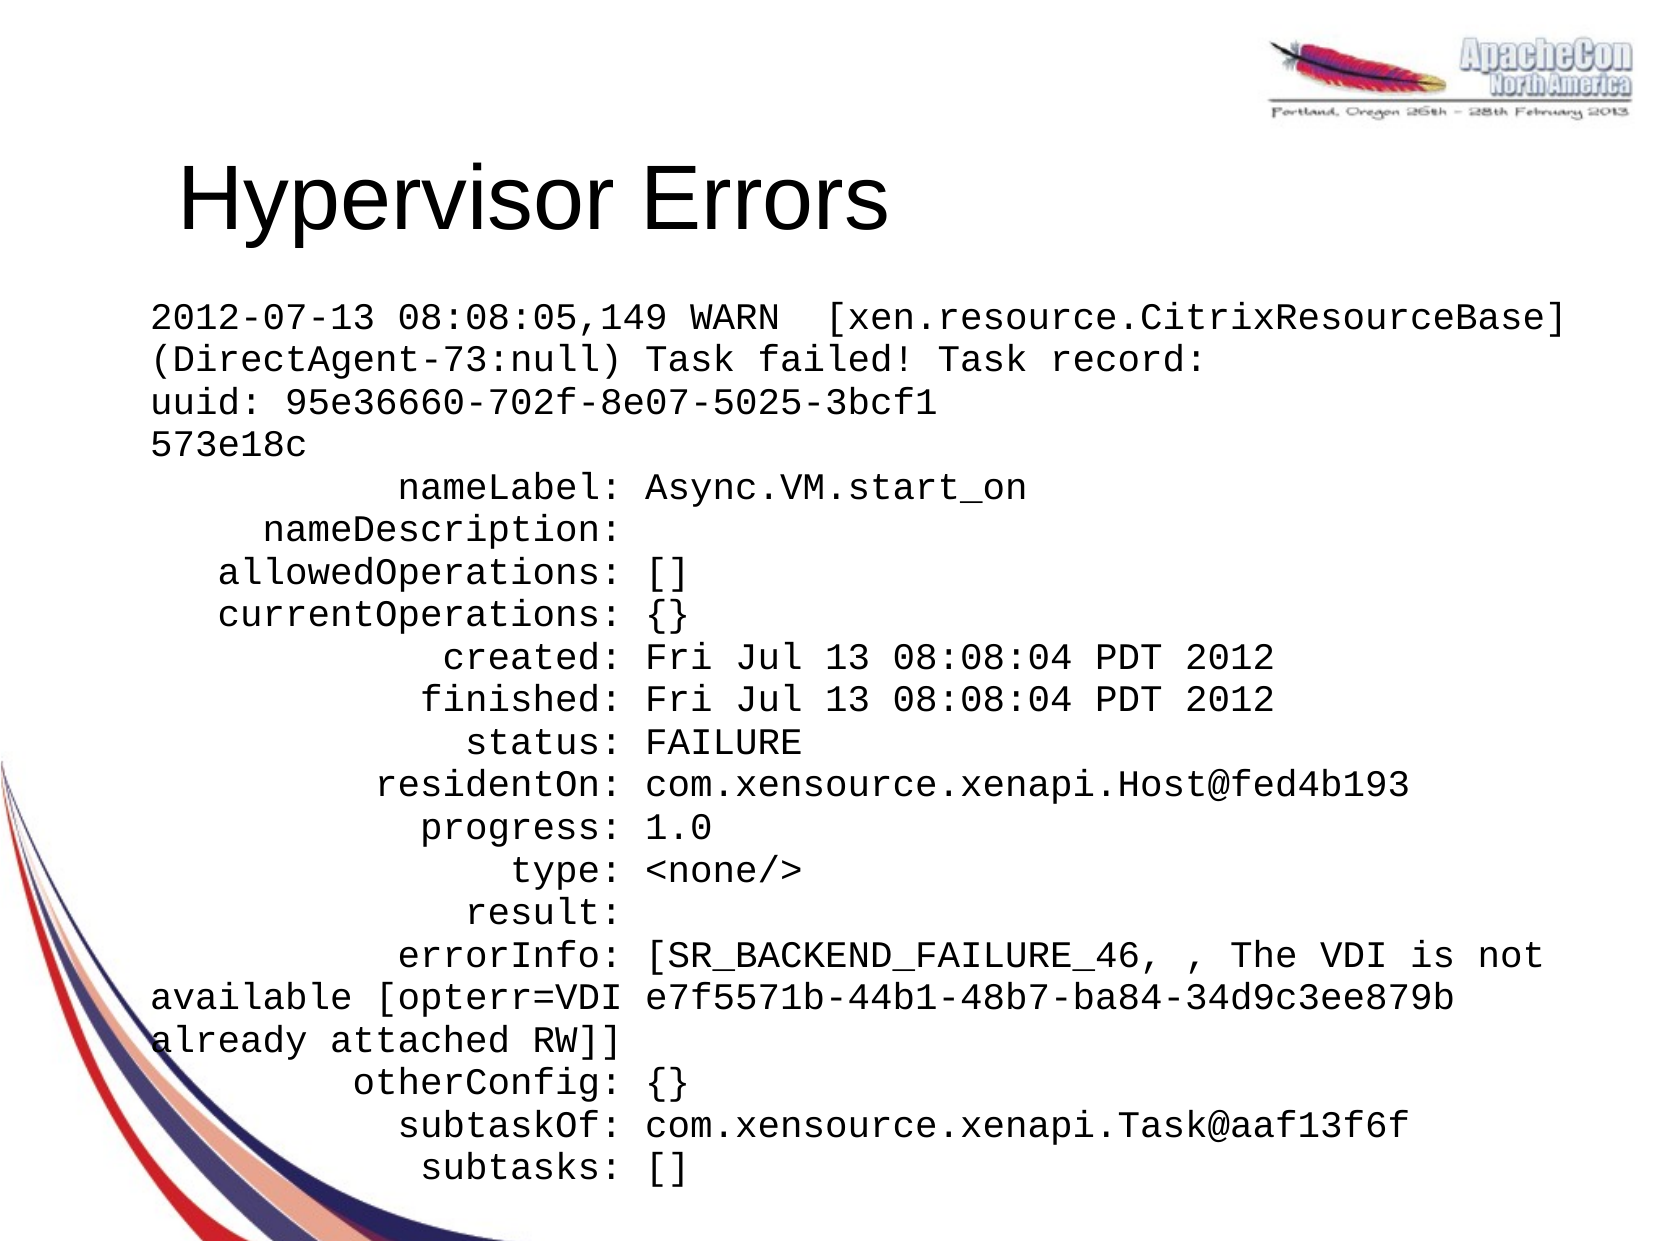

# Hypervisor Errors
2012-07-13 08:08:05,149 WARN [xen.resource.CitrixResourceBase] (DirectAgent-73:null) Task failed! Task record: uuid: 95e36660-702f-8e07-5025-3bcf1
573e18c
 nameLabel: Async.VM.start_on
 nameDescription:
 allowedOperations: []
 currentOperations: {}
 created: Fri Jul 13 08:08:04 PDT 2012
 finished: Fri Jul 13 08:08:04 PDT 2012
 status: FAILURE
 residentOn: com.xensource.xenapi.Host@fed4b193
 progress: 1.0
 type: <none/>
 result:
 errorInfo: [SR_BACKEND_FAILURE_46, , The VDI is not available [opterr=VDI e7f5571b-44b1-48b7-ba84-34d9c3ee879b already attached RW]]
 otherConfig: {}
 subtaskOf: com.xensource.xenapi.Task@aaf13f6f
 subtasks: []